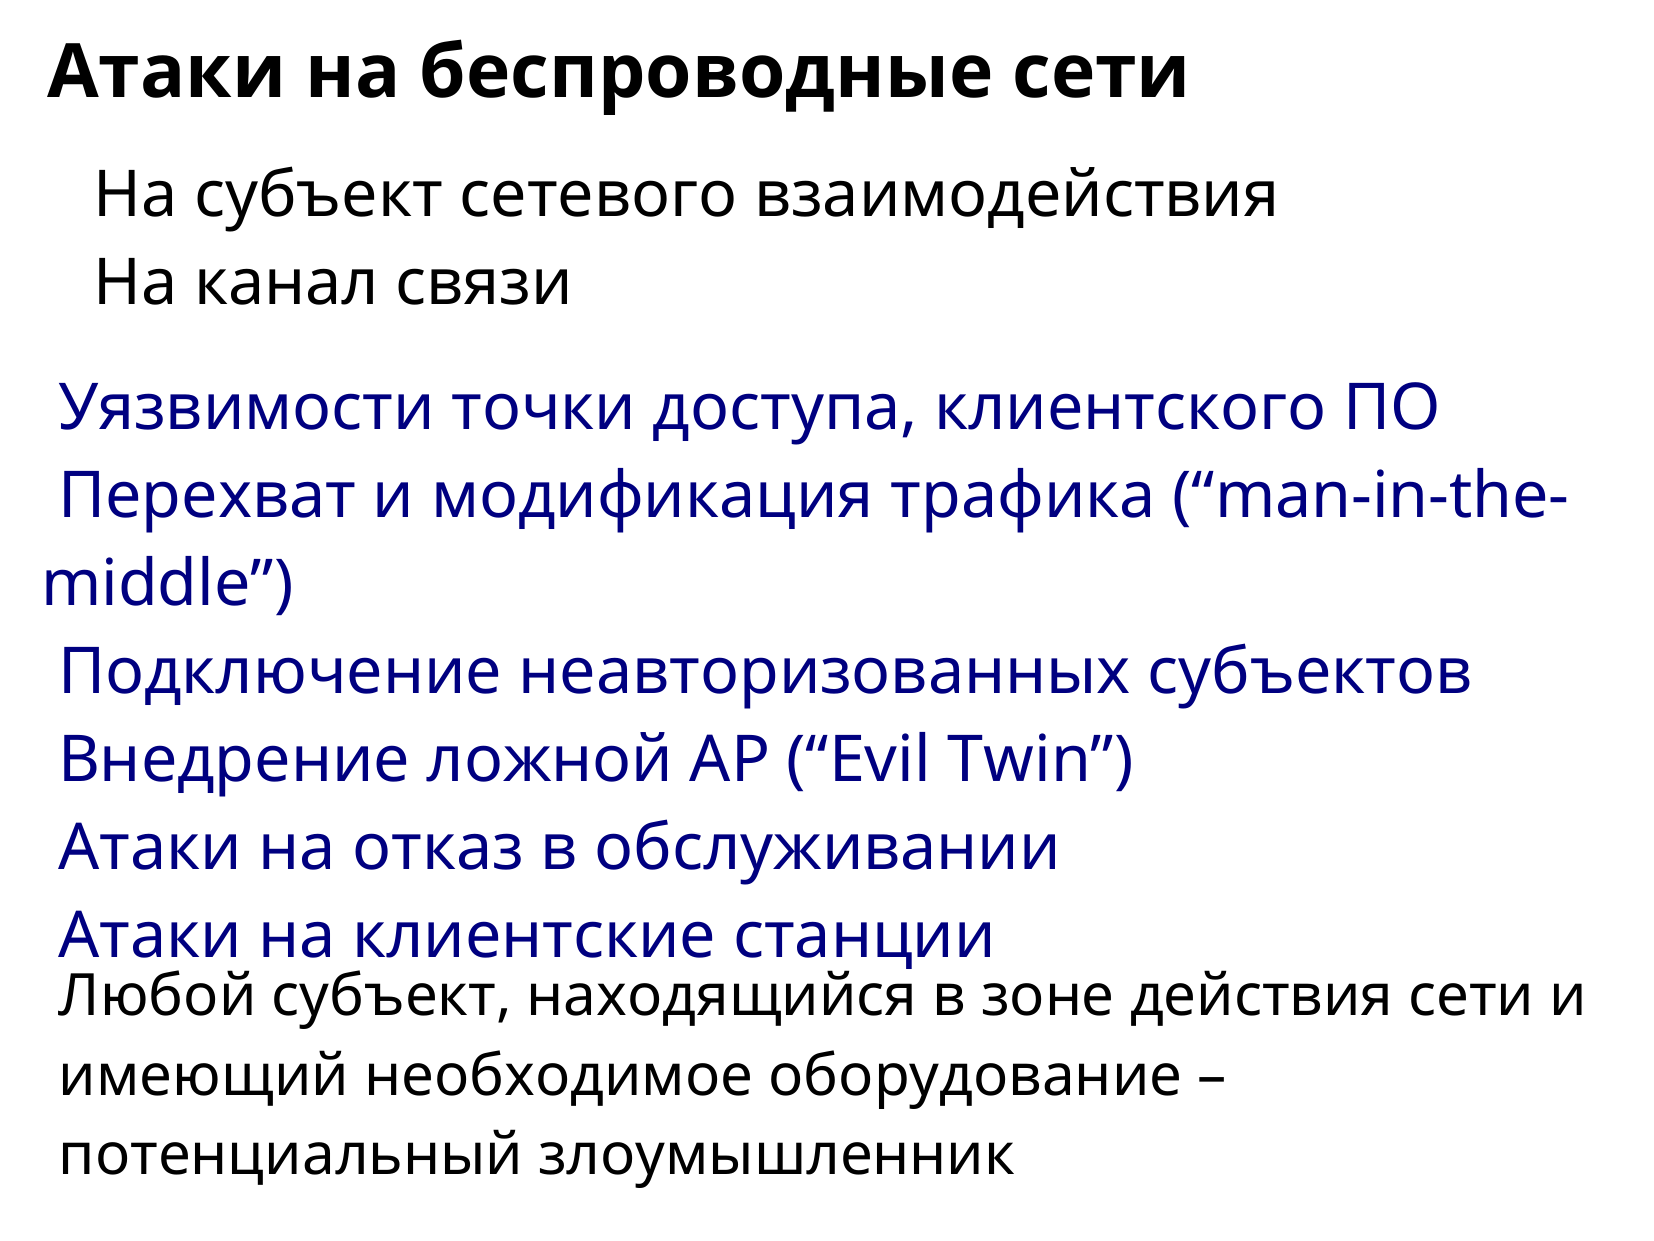

Атаки на беспроводные сети
 На субъект сетевого взаимодействия
 На канал связи
 Уязвимости точки доступа, клиентского ПО
 Перехват и модификация трафика (“man-in-the-middle”)
 Подключение неавторизованных субъектов
 Внедрение ложной AP (“Evil Twin”)
 Атаки на отказ в обслуживании
 Атаки на клиентские станции
Любой субъект, находящийся в зоне действия сети и имеющий необходимое оборудование – потенциальный злоумышленник